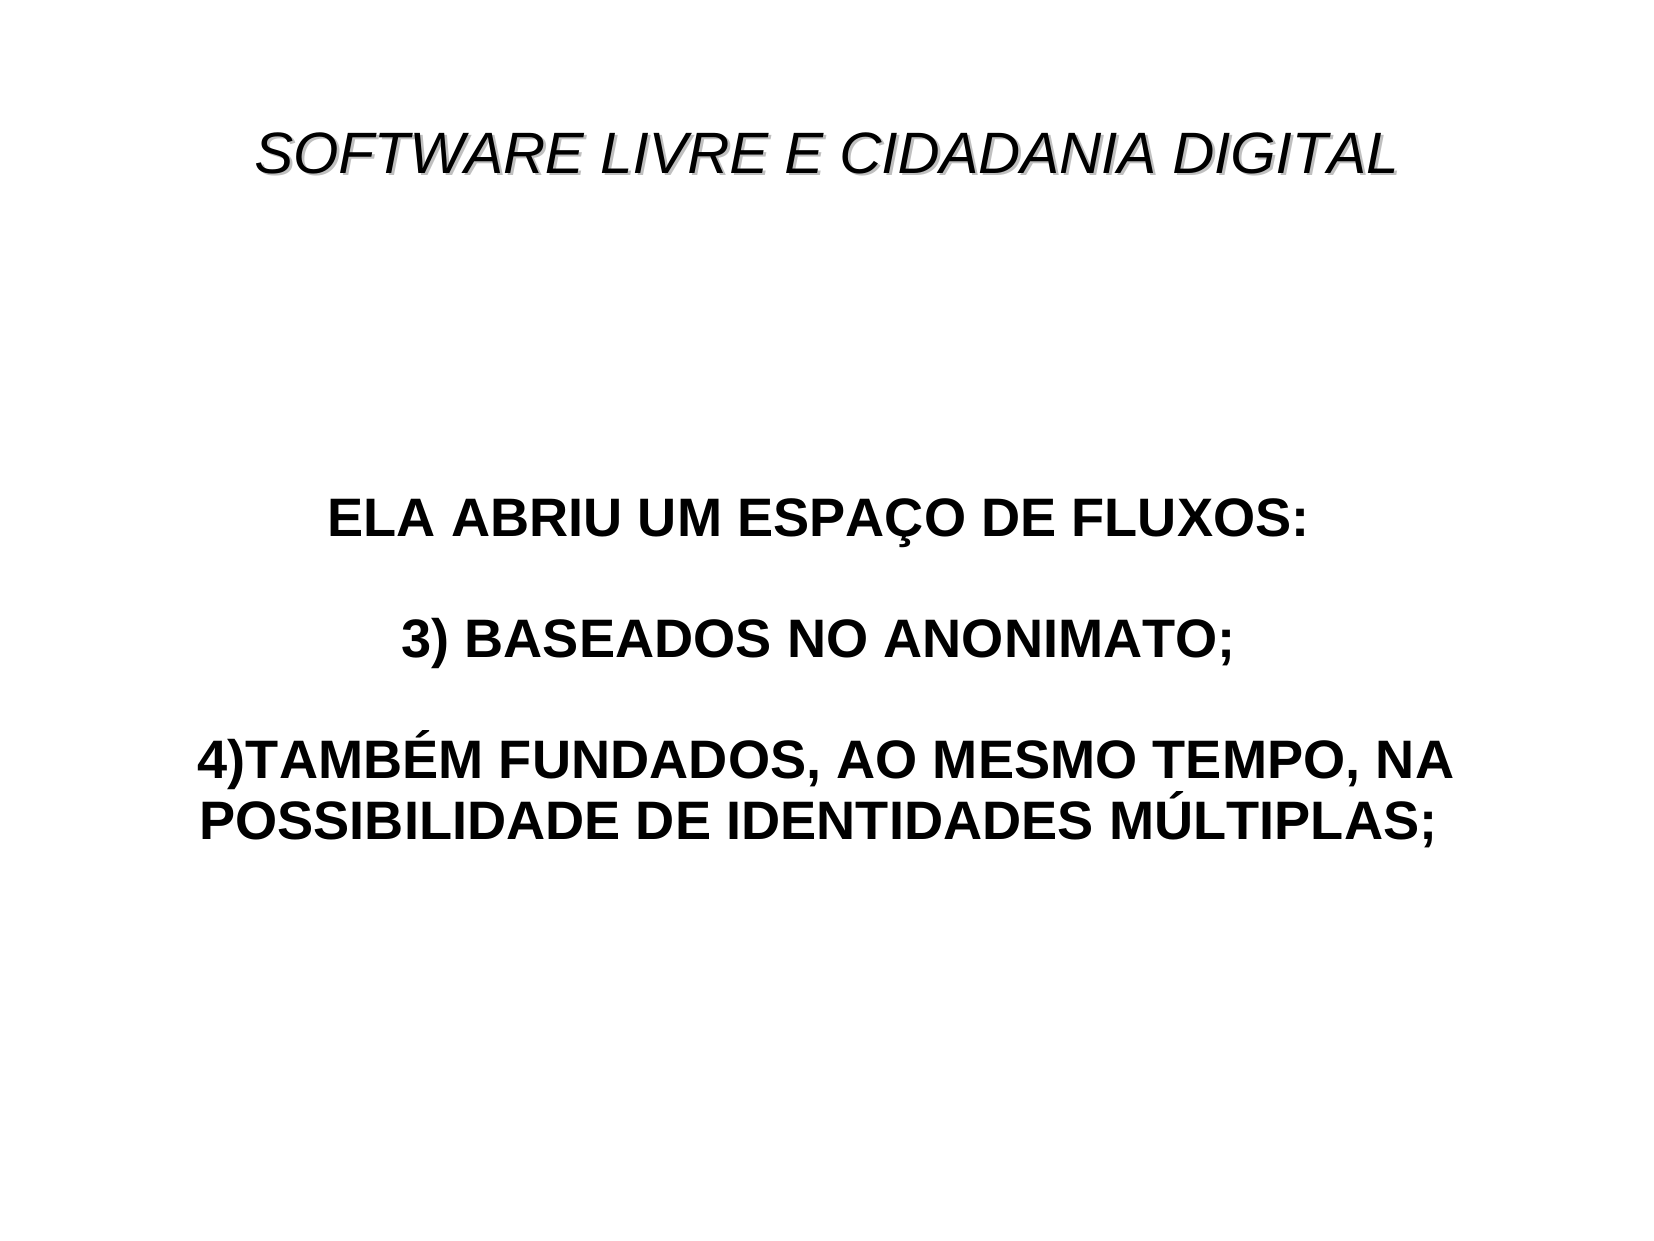

# SOFTWARE LIVRE E CIDADANIA DIGITAL
ELA ABRIU UM ESPAÇO DE FLUXOS:
3) BASEADOS NO ANONIMATO;
4)TAMBÉM FUNDADOS, AO MESMO TEMPO, NA POSSIBILIDADE DE IDENTIDADES MÚLTIPLAS;